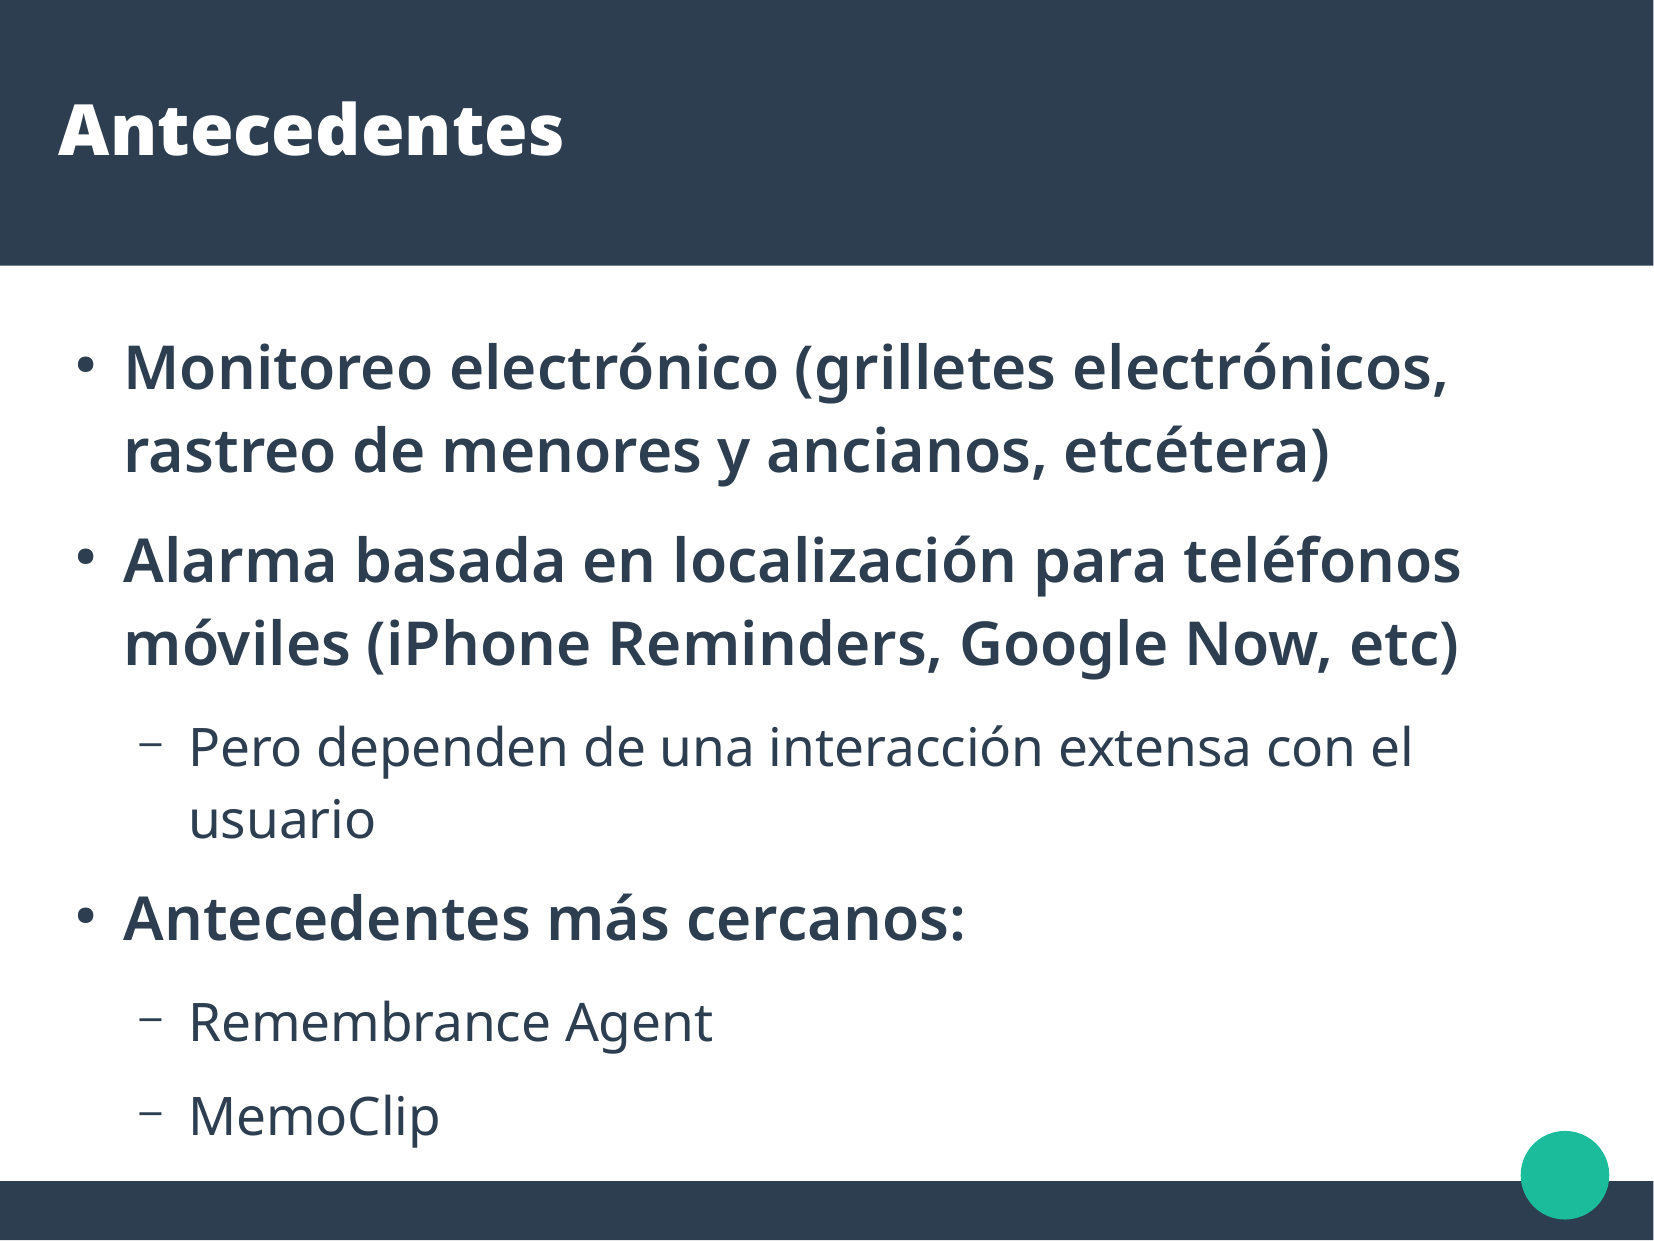

# Antecedentes
Monitoreo electrónico (grilletes electrónicos, rastreo de menores y ancianos, etcétera)
Alarma basada en localización para teléfonos móviles (iPhone Reminders, Google Now, etc)
Pero dependen de una interacción extensa con el usuario
Antecedentes más cercanos:
Remembrance Agent
MemoClip